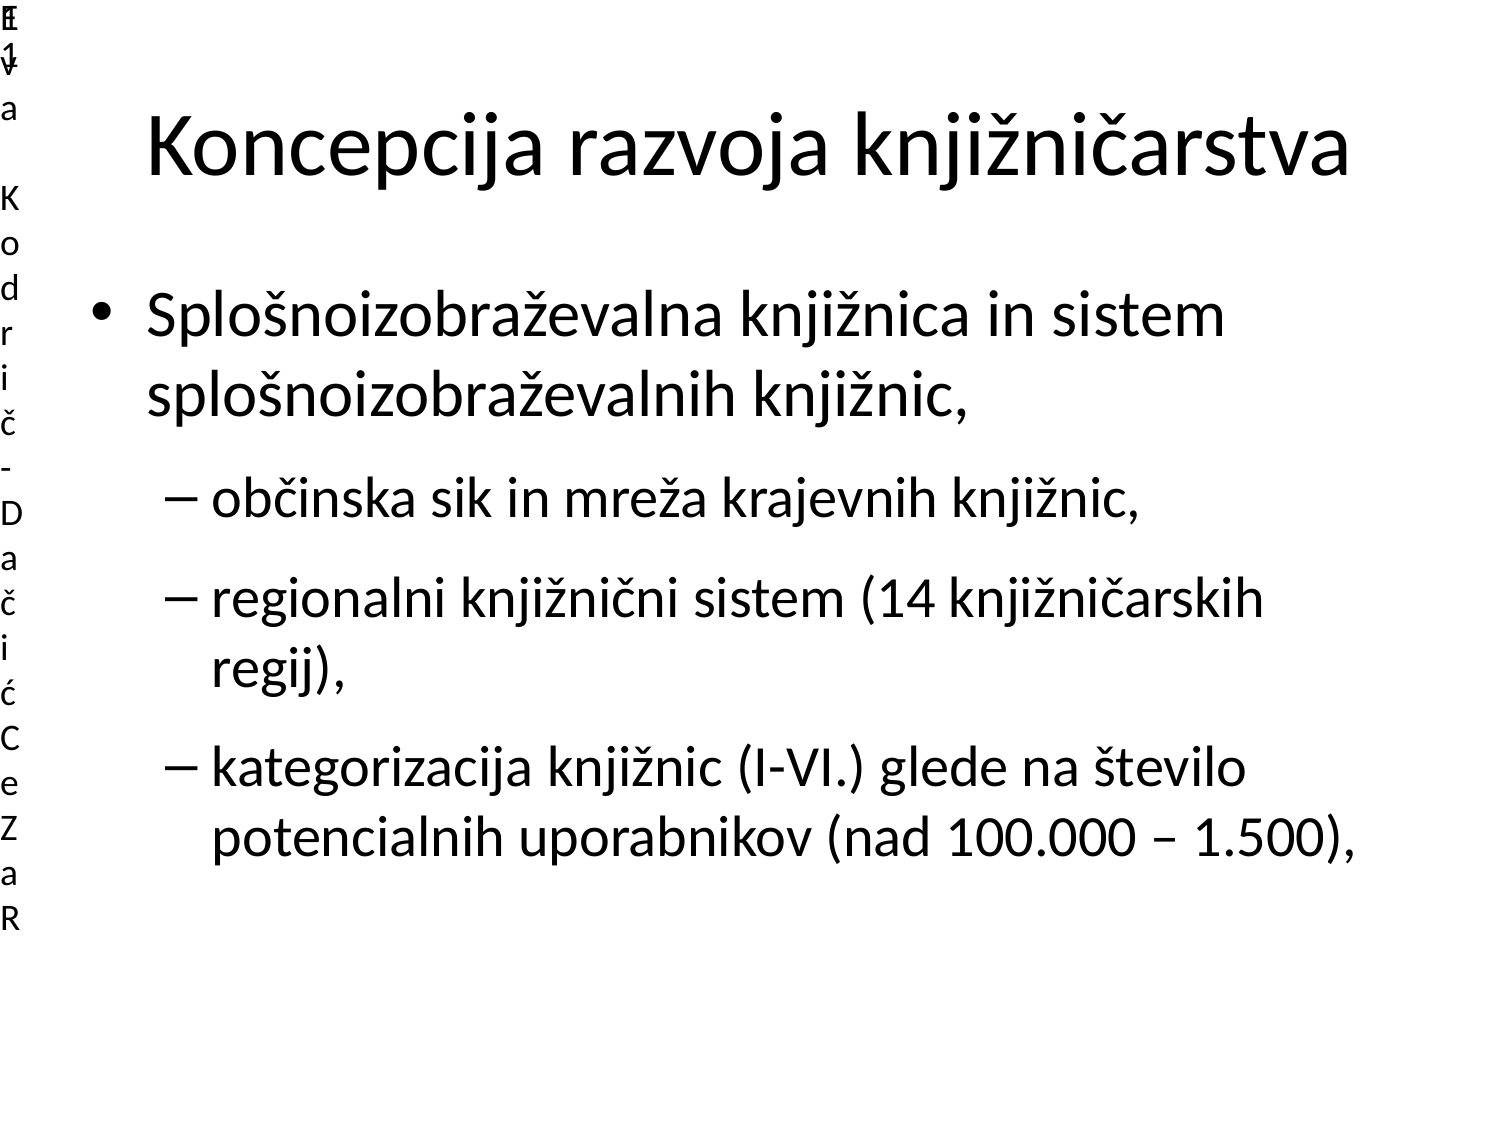

Eva Kodrič-Dačić
CeZaR
# Koncepcija razvoja knjižničarstva
Splošnoizobraževalna knjižnica in sistem splošnoizobraževalnih knjižnic,
občinska sik in mreža krajevnih knjižnic,
regionalni knjižnični sistem (14 knjižničarskih regij),
kategorizacija knjižnic (I-VI.) glede na število potencialnih uporabnikov (nad 100.000 – 1.500),